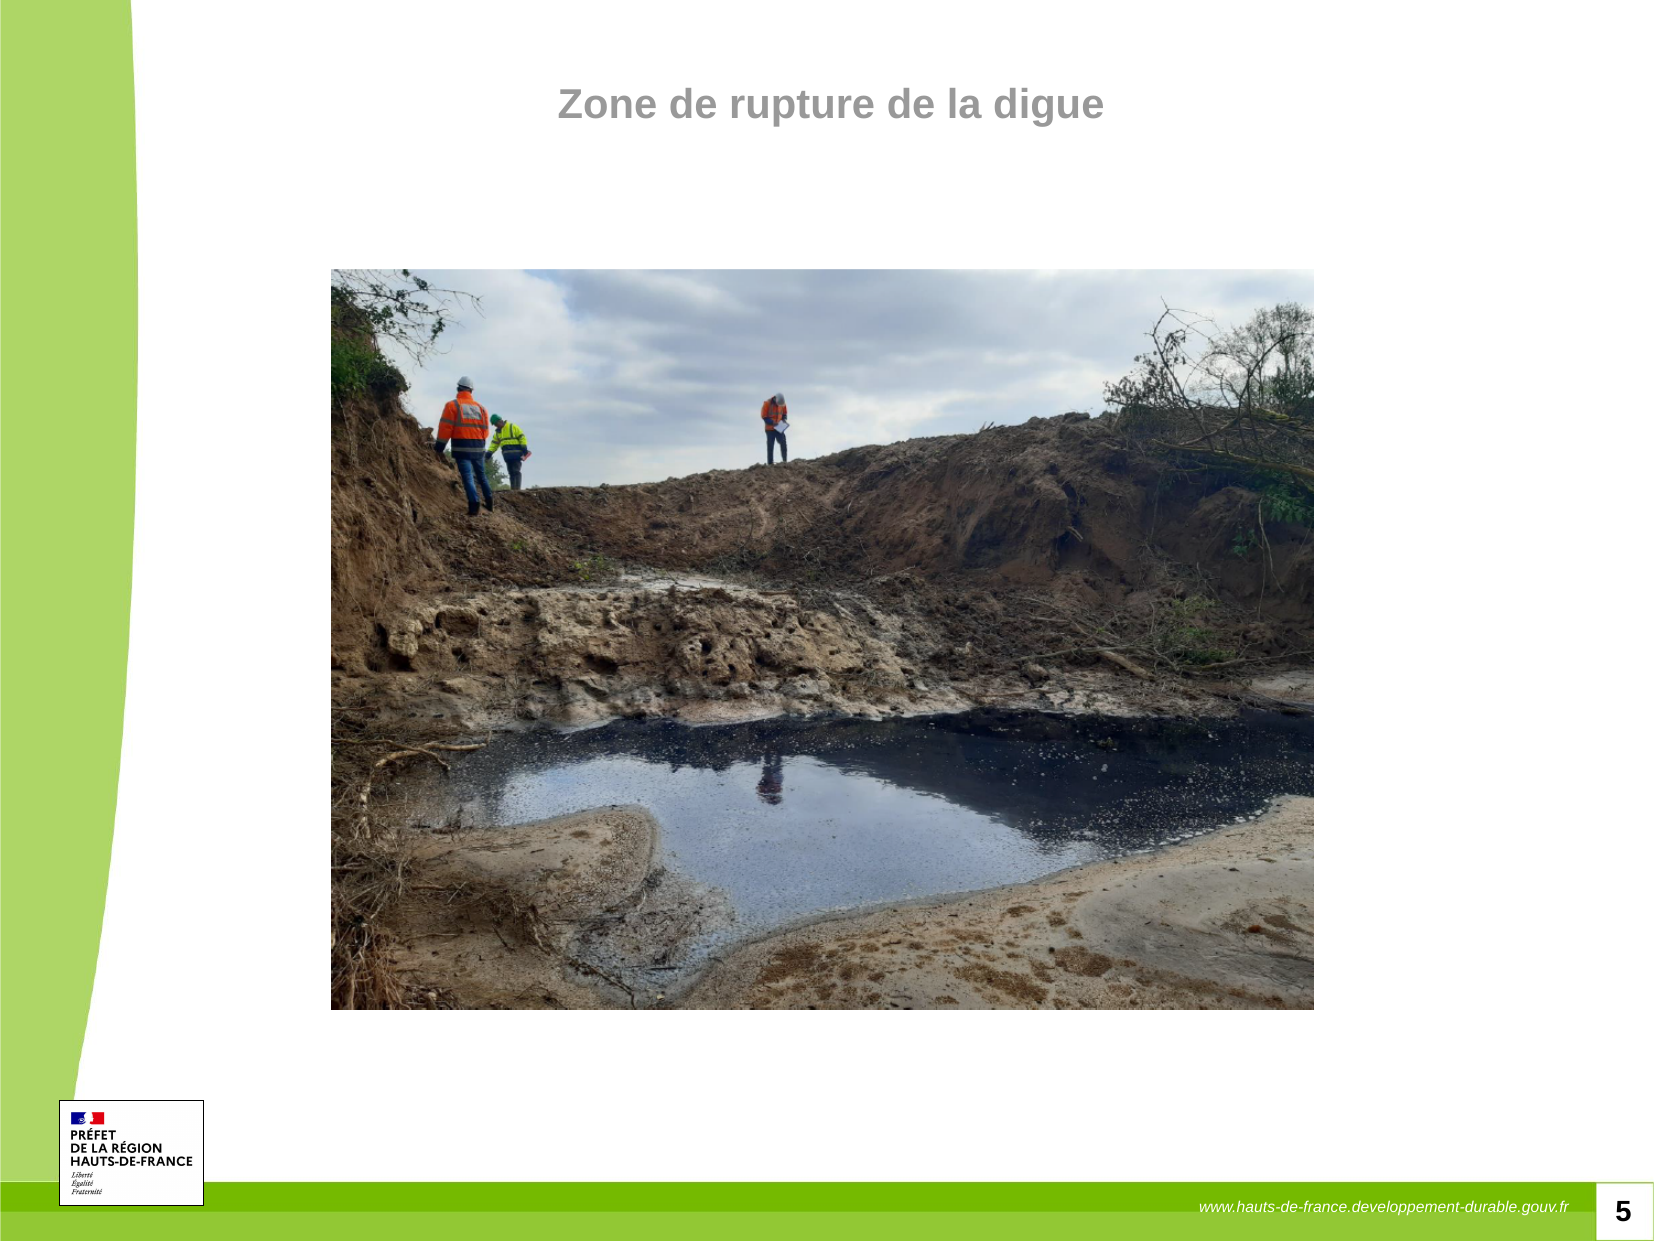

# Zone de rupture de la digue
5